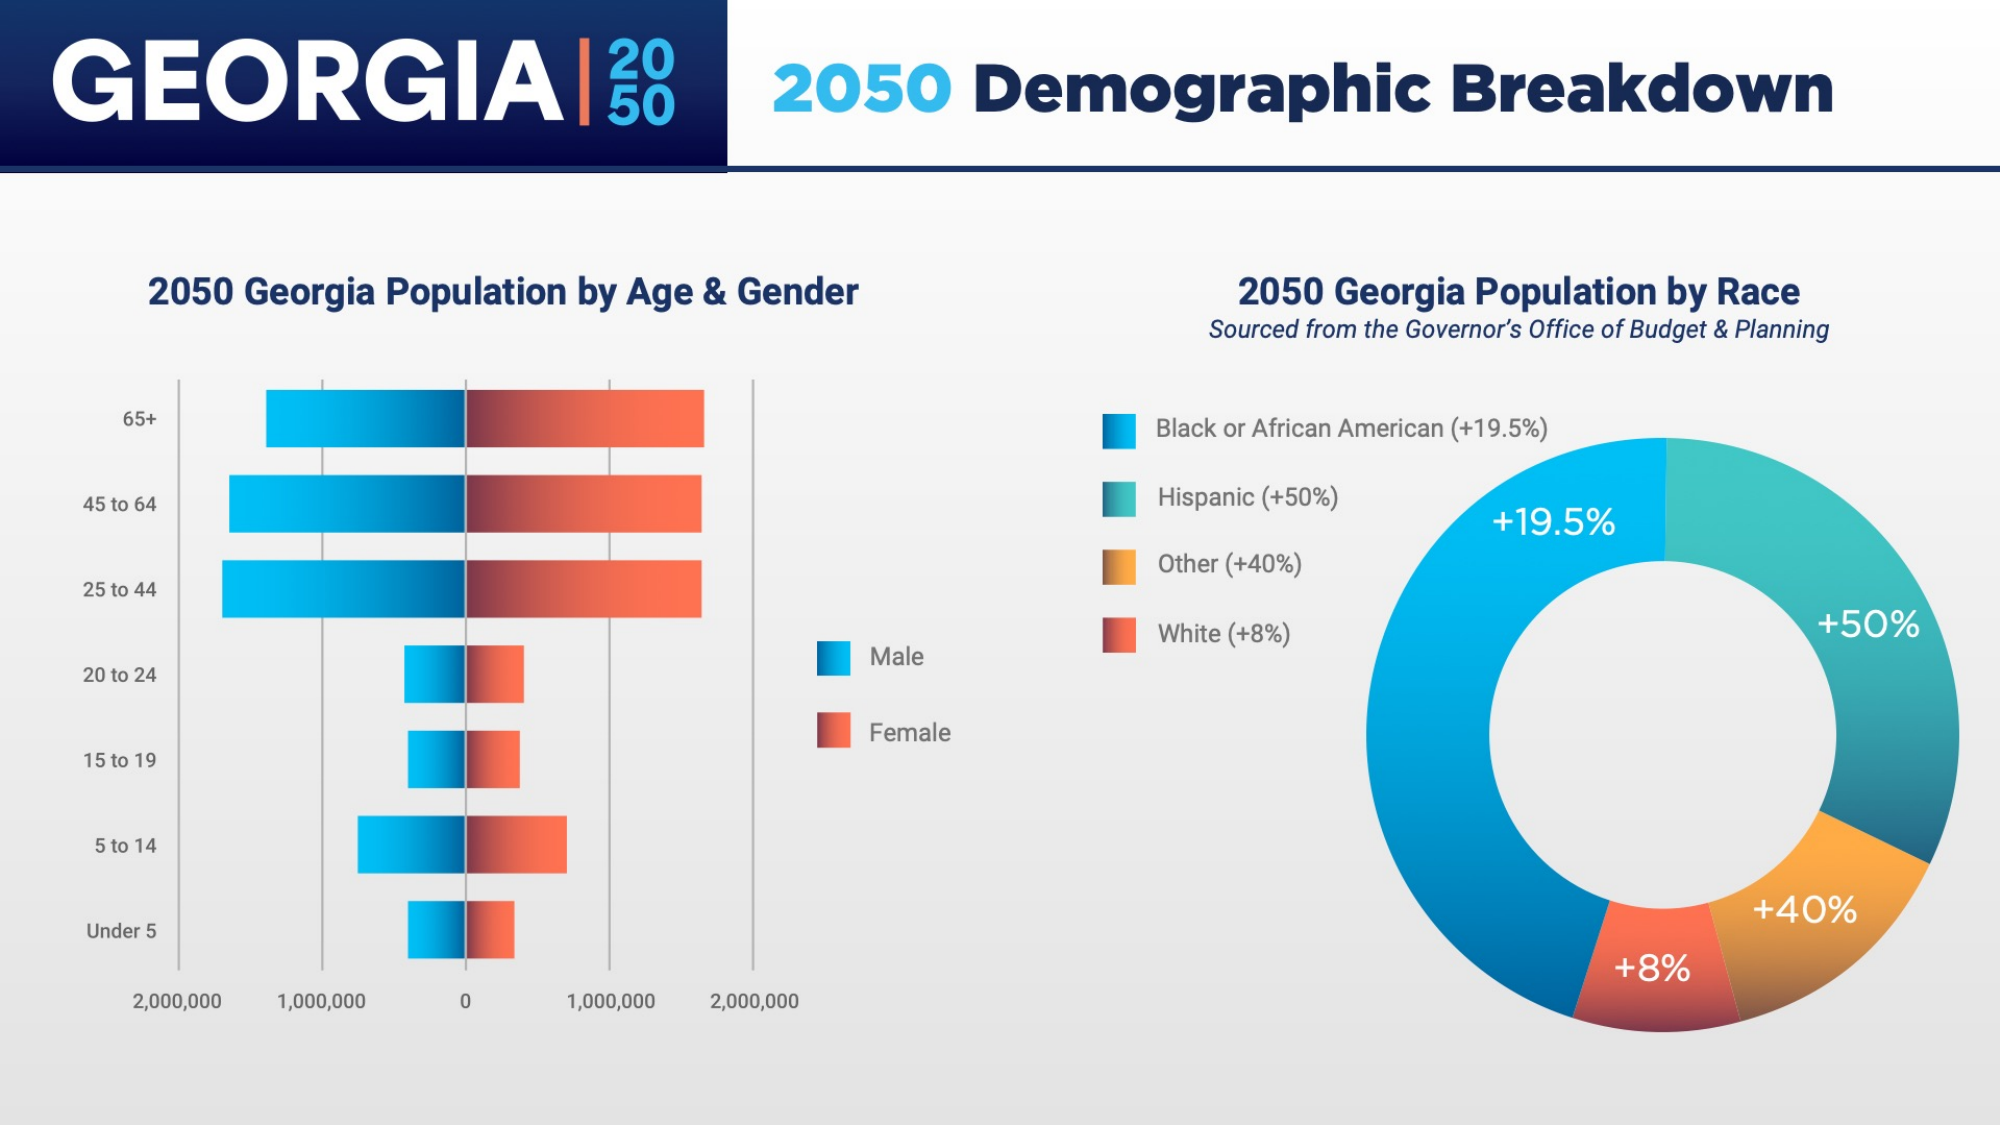

2050 Demographic Breakdown
2050 Georgia Population by Age & Gender
2050 Georgia Population by Race
Sourced from the Governor’s Office of Budget & Planning
Black or African American (+19.5%)
Hispanic (+50%)
Other (+40%)
White (+8%)
+19.5%
+50%
Male
Female
+40%
+8%